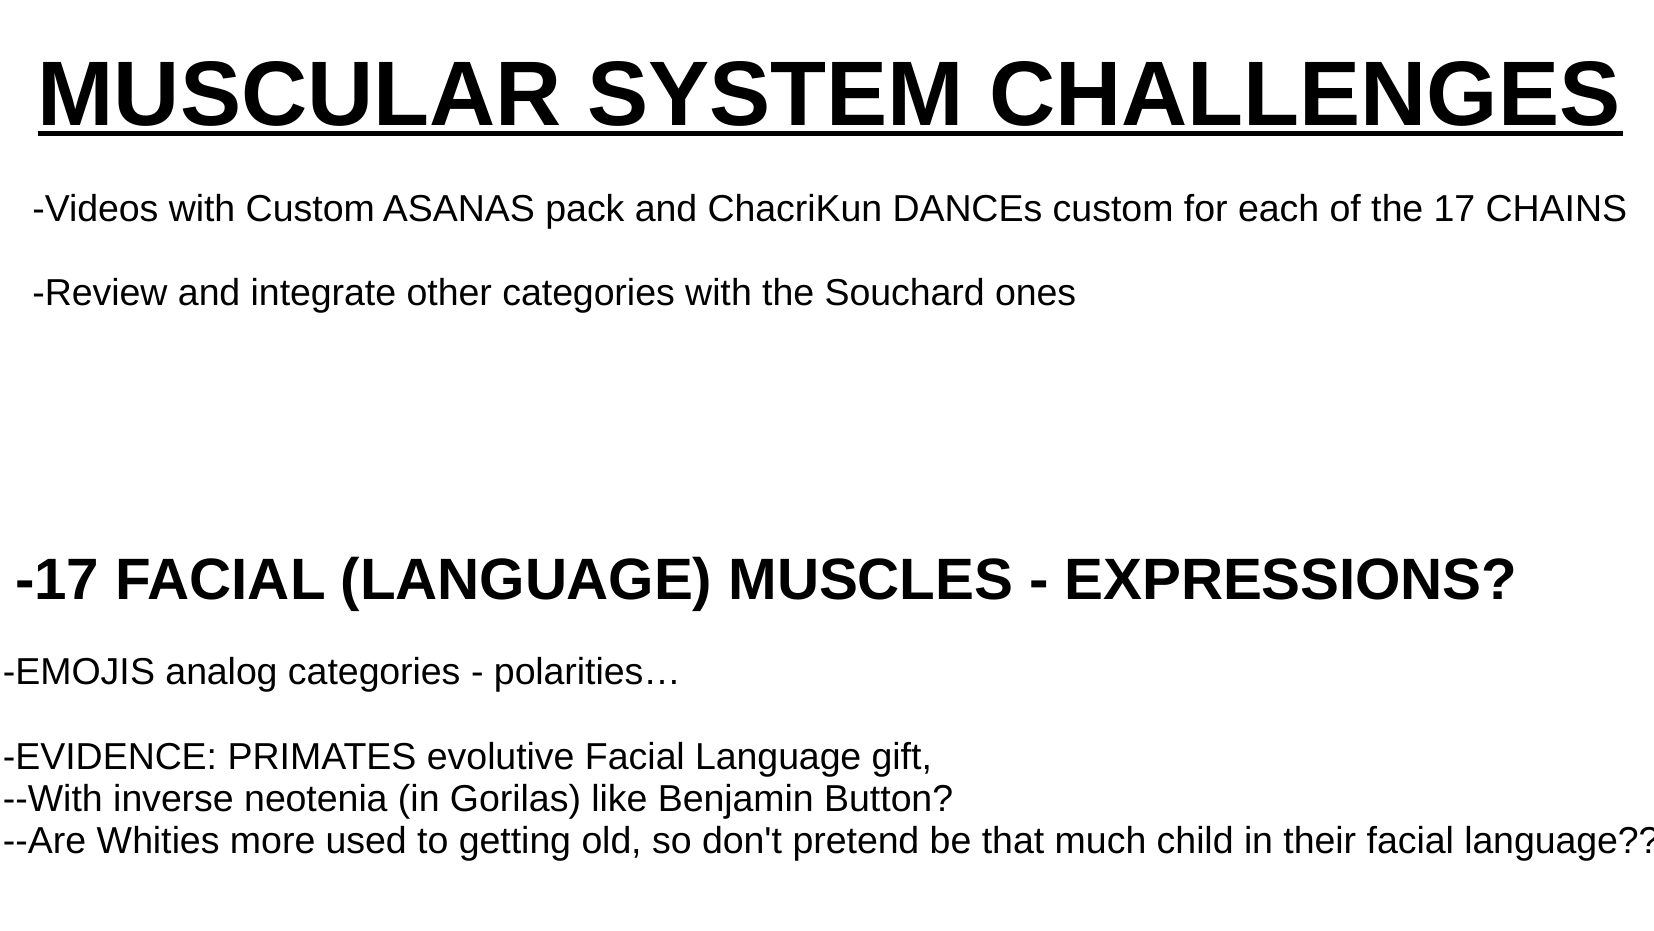

MUSCULAR SYSTEM CHALLENGES
-Videos with Custom ASANAS pack and ChacriKun DANCEs custom for each of the 17 CHAINS
-Review and integrate other categories with the Souchard ones
# -17 FACIAL (LANGUAGE) MUSCLES - EXPRESSIONS?
-EMOJIS analog categories - polarities…
-EVIDENCE: PRIMATES evolutive Facial Language gift,
--With inverse neotenia (in Gorilas) like Benjamin Button?
--Are Whities more used to getting old, so don't pretend be that much child in their facial language??